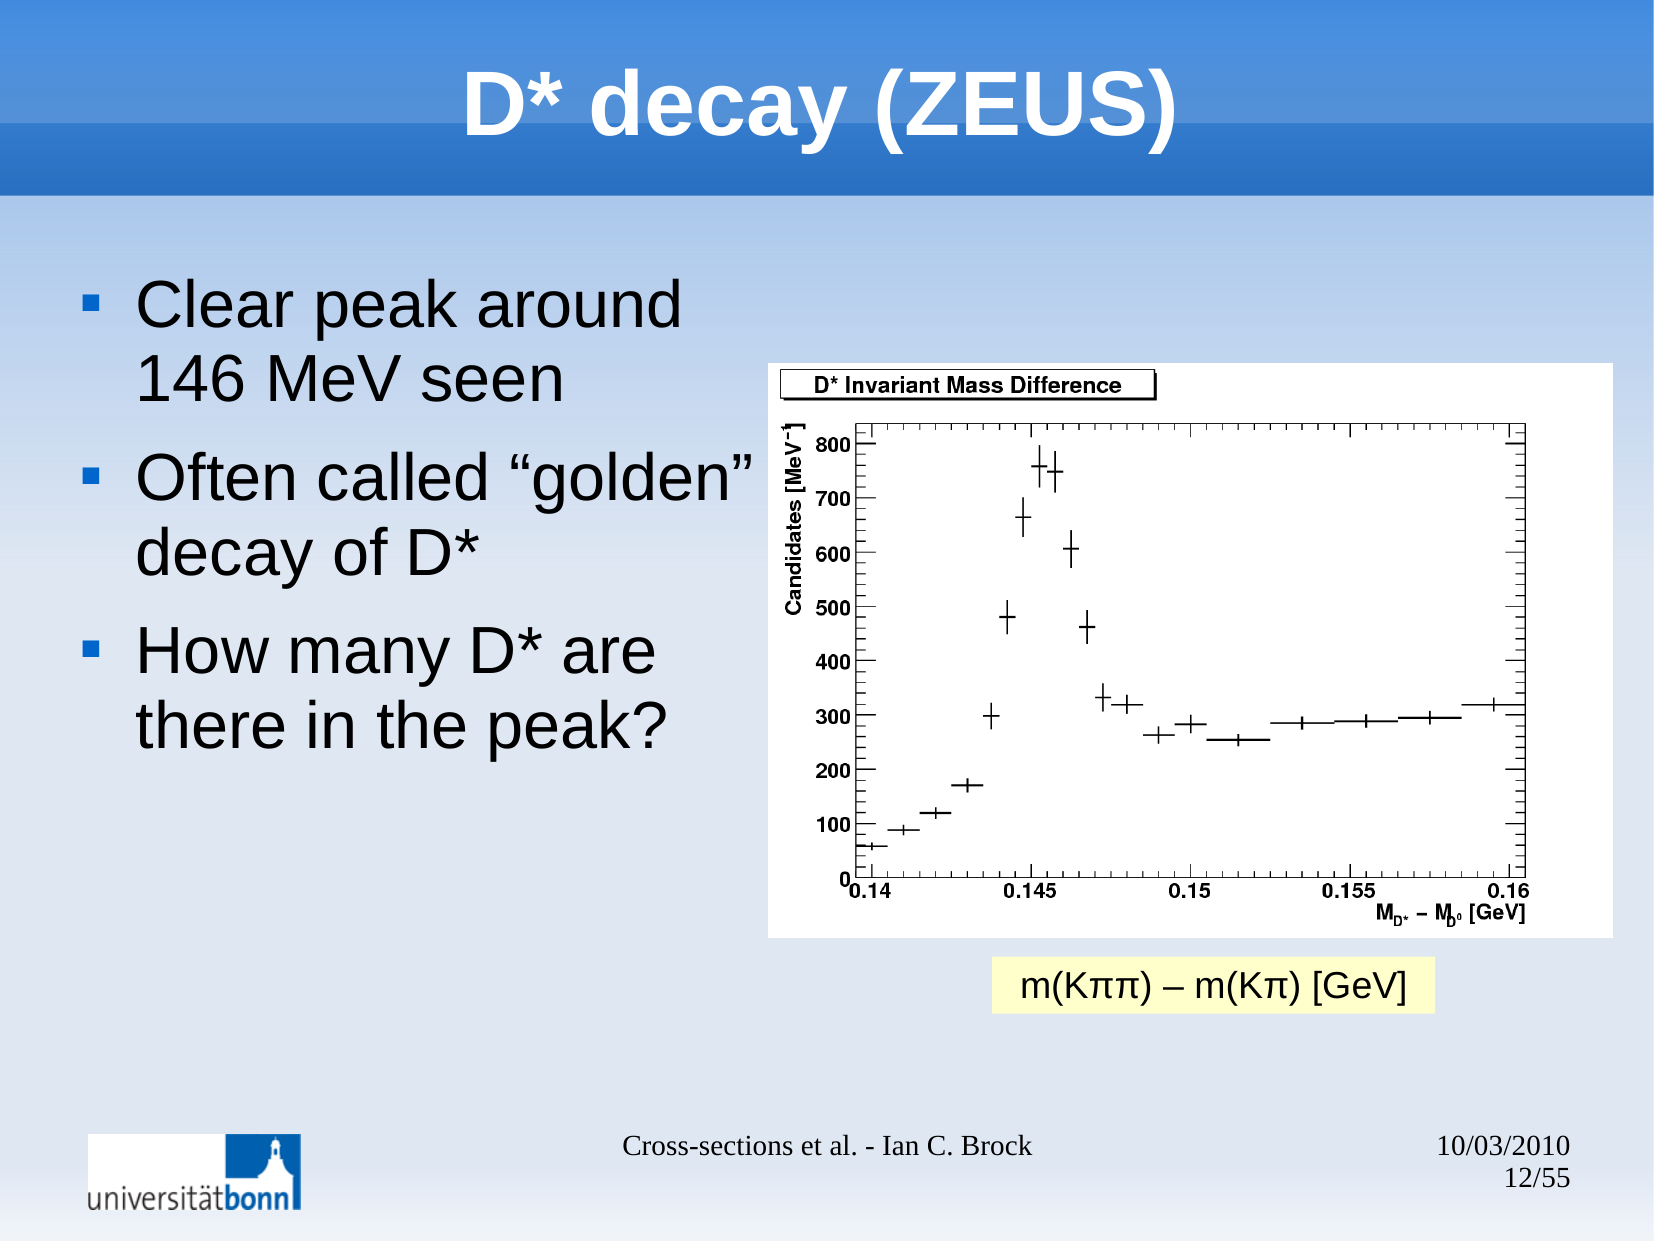

# D* decay (ZEUS)
Clear peak around 146 MeV seen
Often called “golden” decay of D*
How many D* are there in the peak?
m(Kππ) – m(Kπ) [GeV]
Cross-sections et al. - Ian C. Brock
12